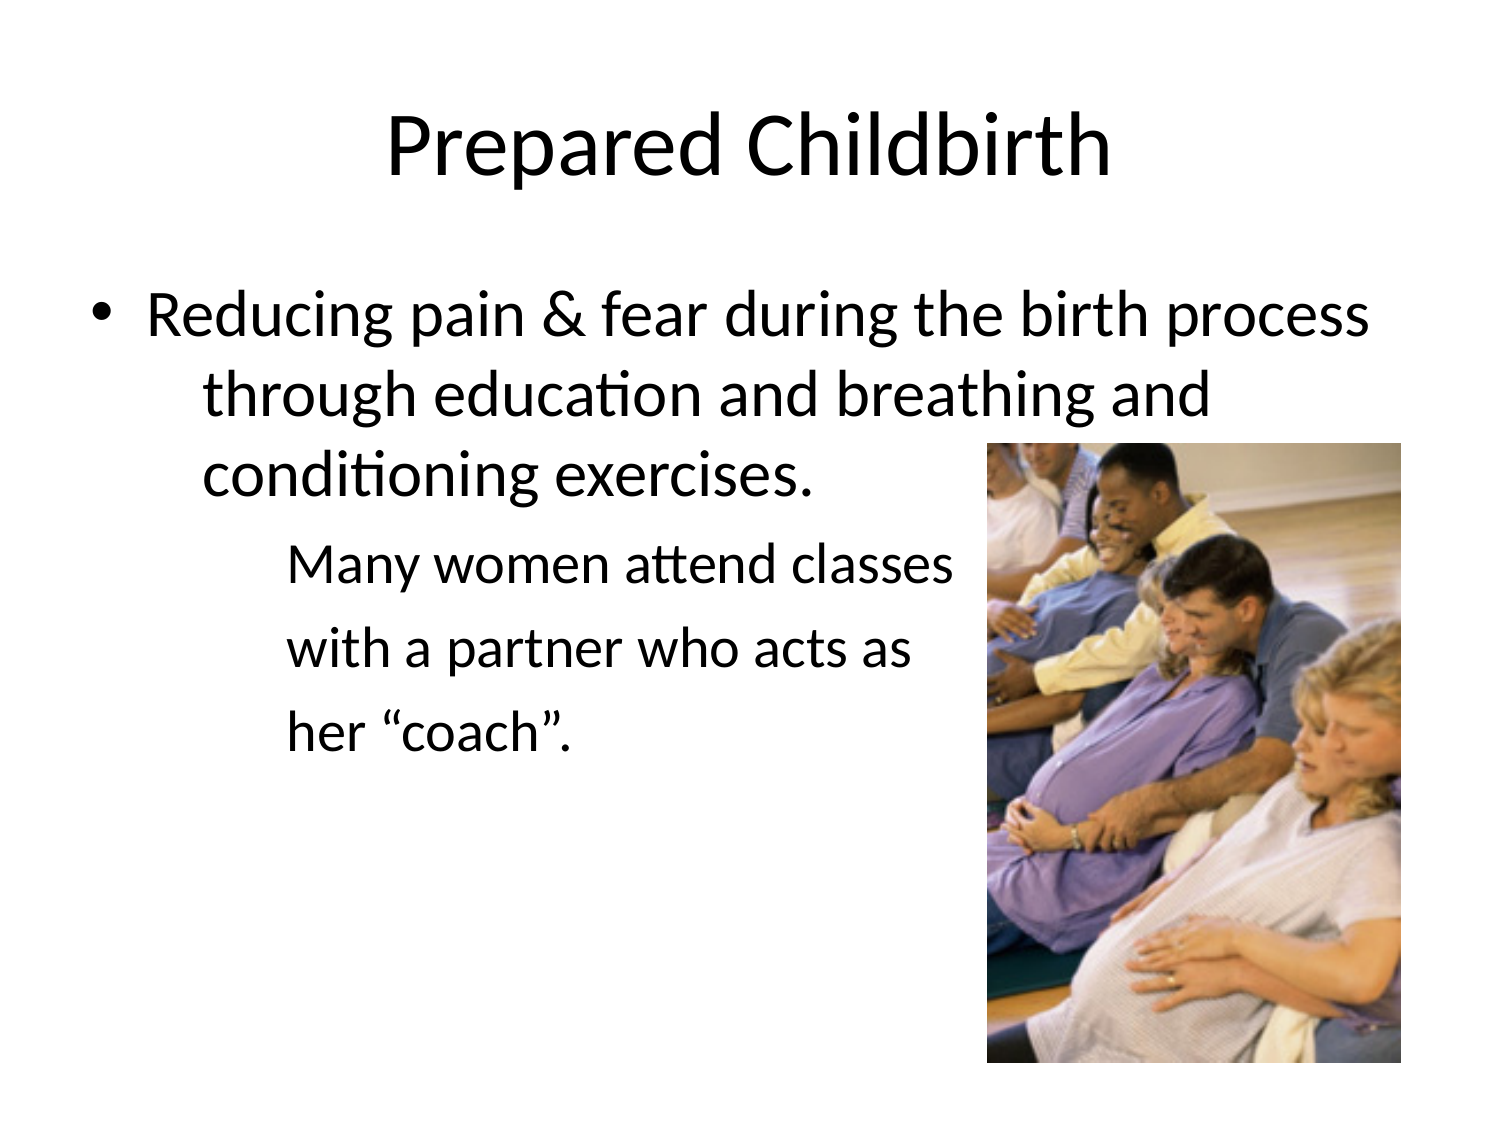

# Prepared Childbirth
Reducing pain & fear during the birth process through education and breathing and conditioning exercises.
Many women attend classes
with a partner who acts as
her “coach”.